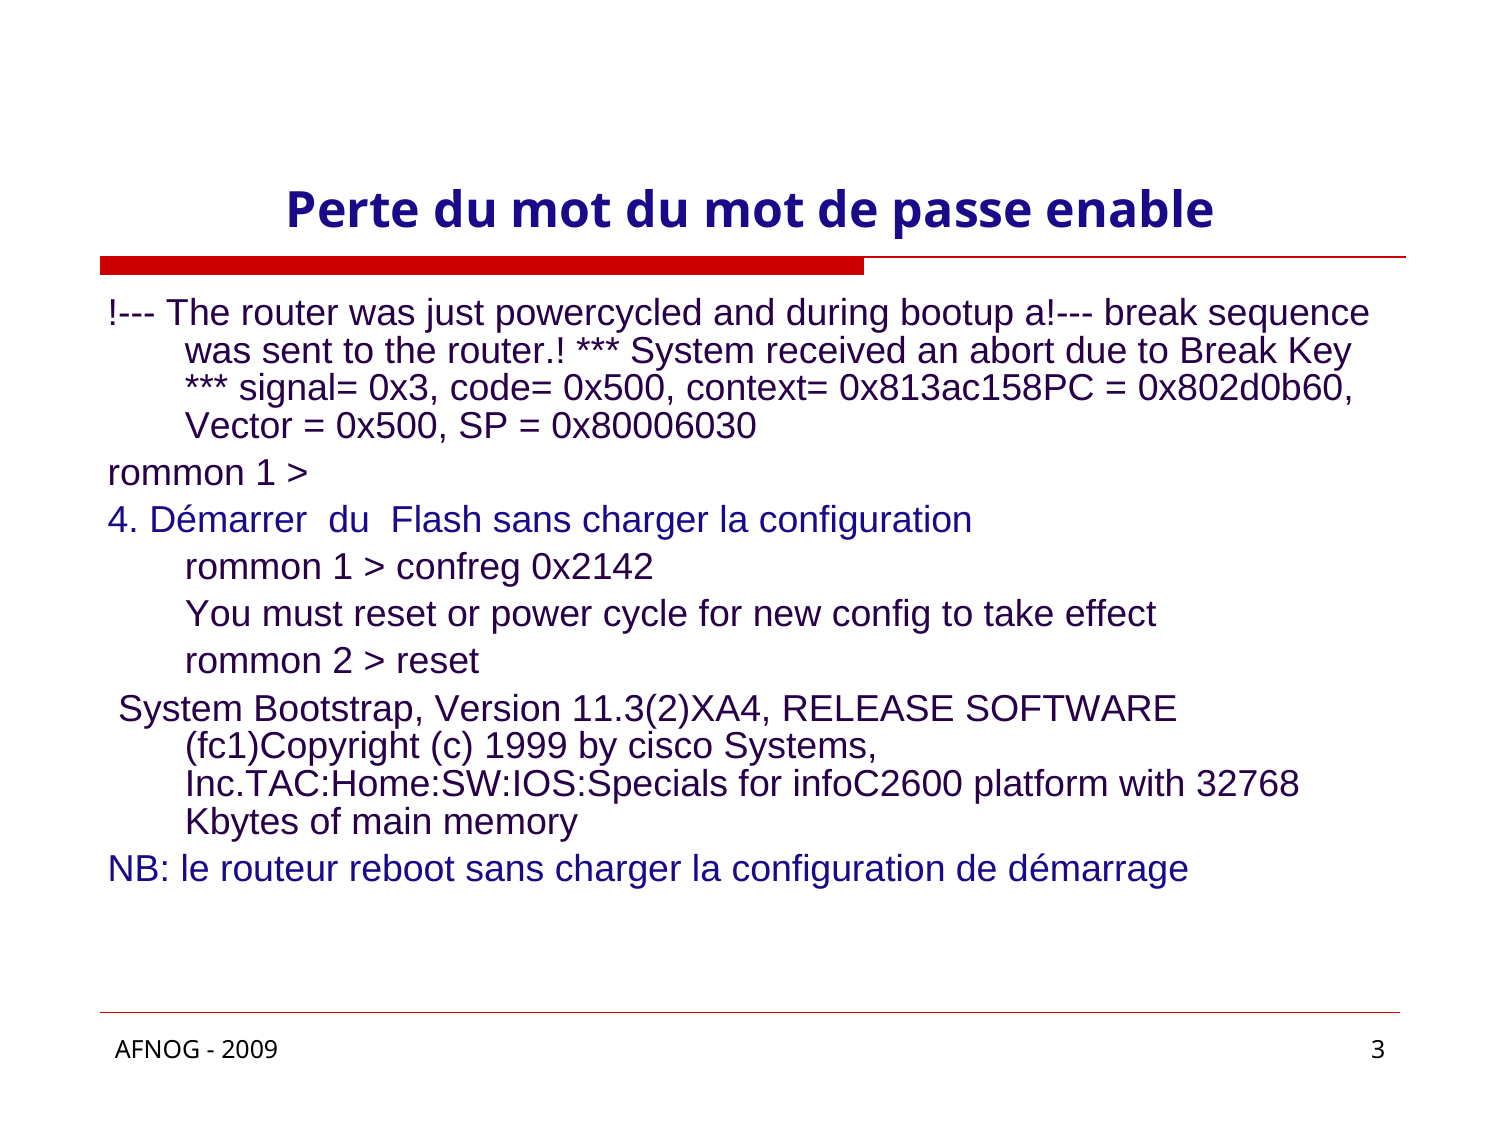

# Perte du mot du mot de passe enable
!--- The router was just powercycled and during bootup a!--- break sequence was sent to the router.! *** System received an abort due to Break Key *** signal= 0x3, code= 0x500, context= 0x813ac158PC = 0x802d0b60, Vector = 0x500, SP = 0x80006030
rommon 1 >
4. Démarrer du Flash sans charger la configuration
	rommon 1 > confreg 0x2142
	You must reset or power cycle for new config to take effect
	rommon 2 > reset
 System Bootstrap, Version 11.3(2)XA4, RELEASE SOFTWARE (fc1)Copyright (c) 1999 by cisco Systems, Inc.TAC:Home:SW:IOS:Specials for infoC2600 platform with 32768 Kbytes of main memory
NB: le routeur reboot sans charger la configuration de démarrage
AFNOG - 2009
3